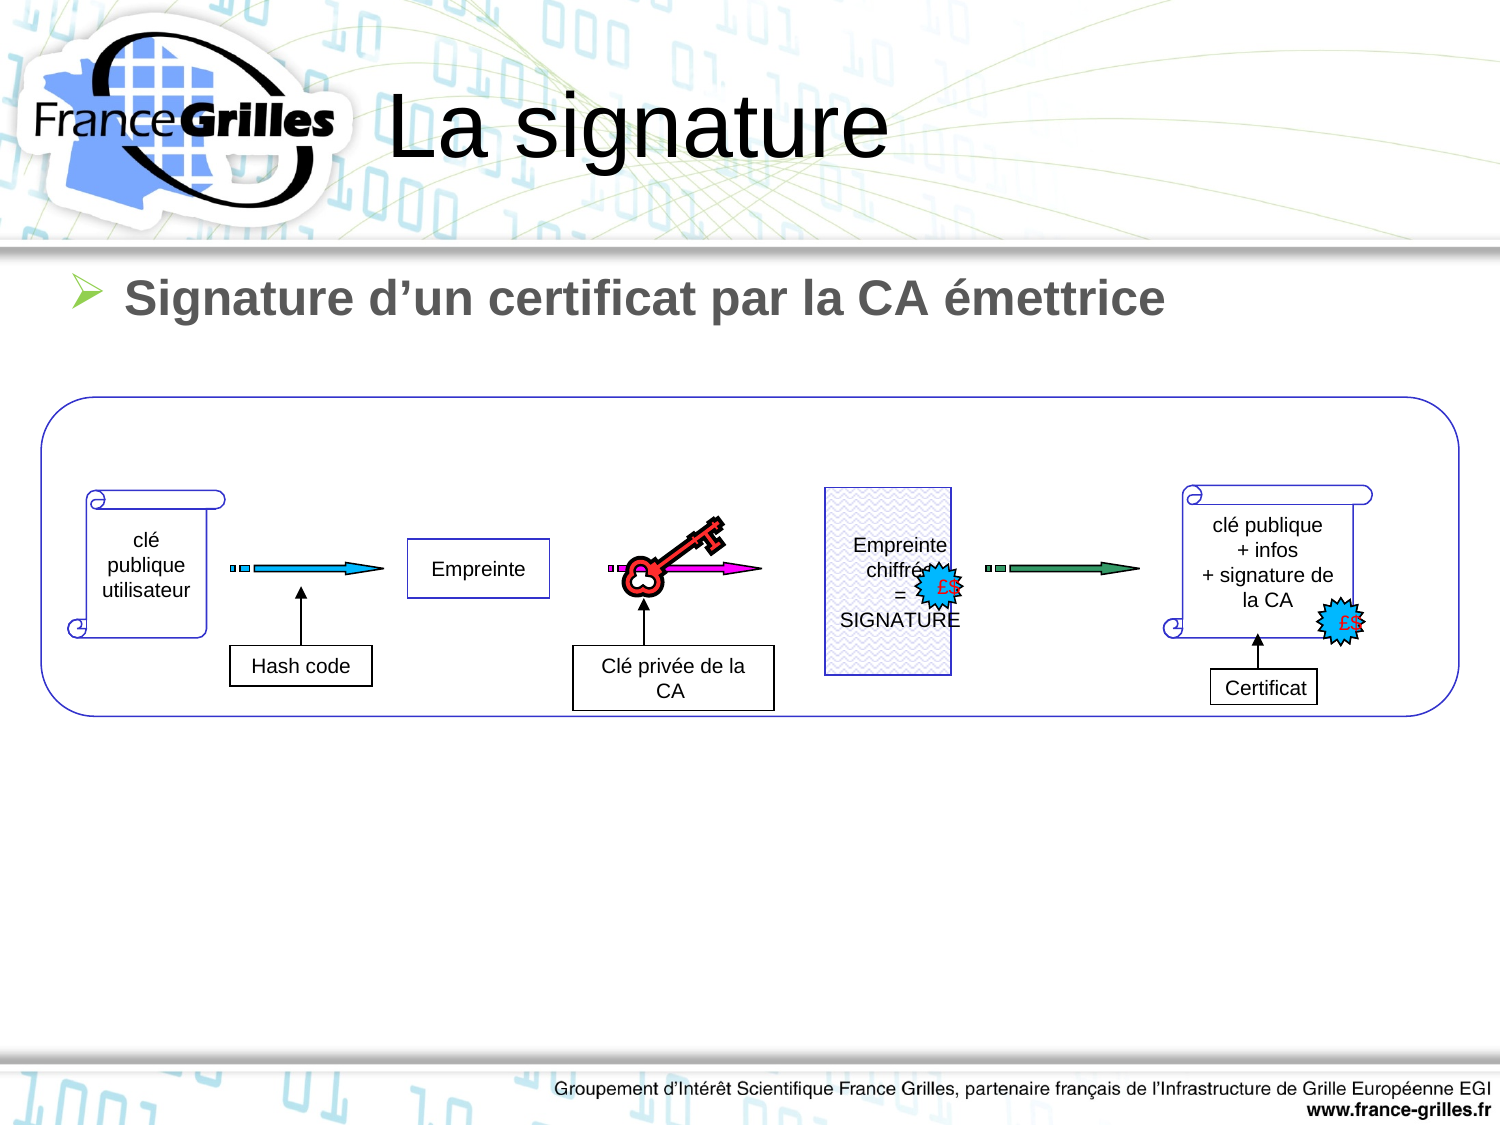

# La signature
Signature d’un certificat par la CA émettrice
clé publique
+ infos
+ signature de la CA
£$
Certificat
£$
Empreinte
chiffrée
=
SIGNATURE
clé publique
utilisateur
Empreinte
£$
Hash code
Clé privée de la CA